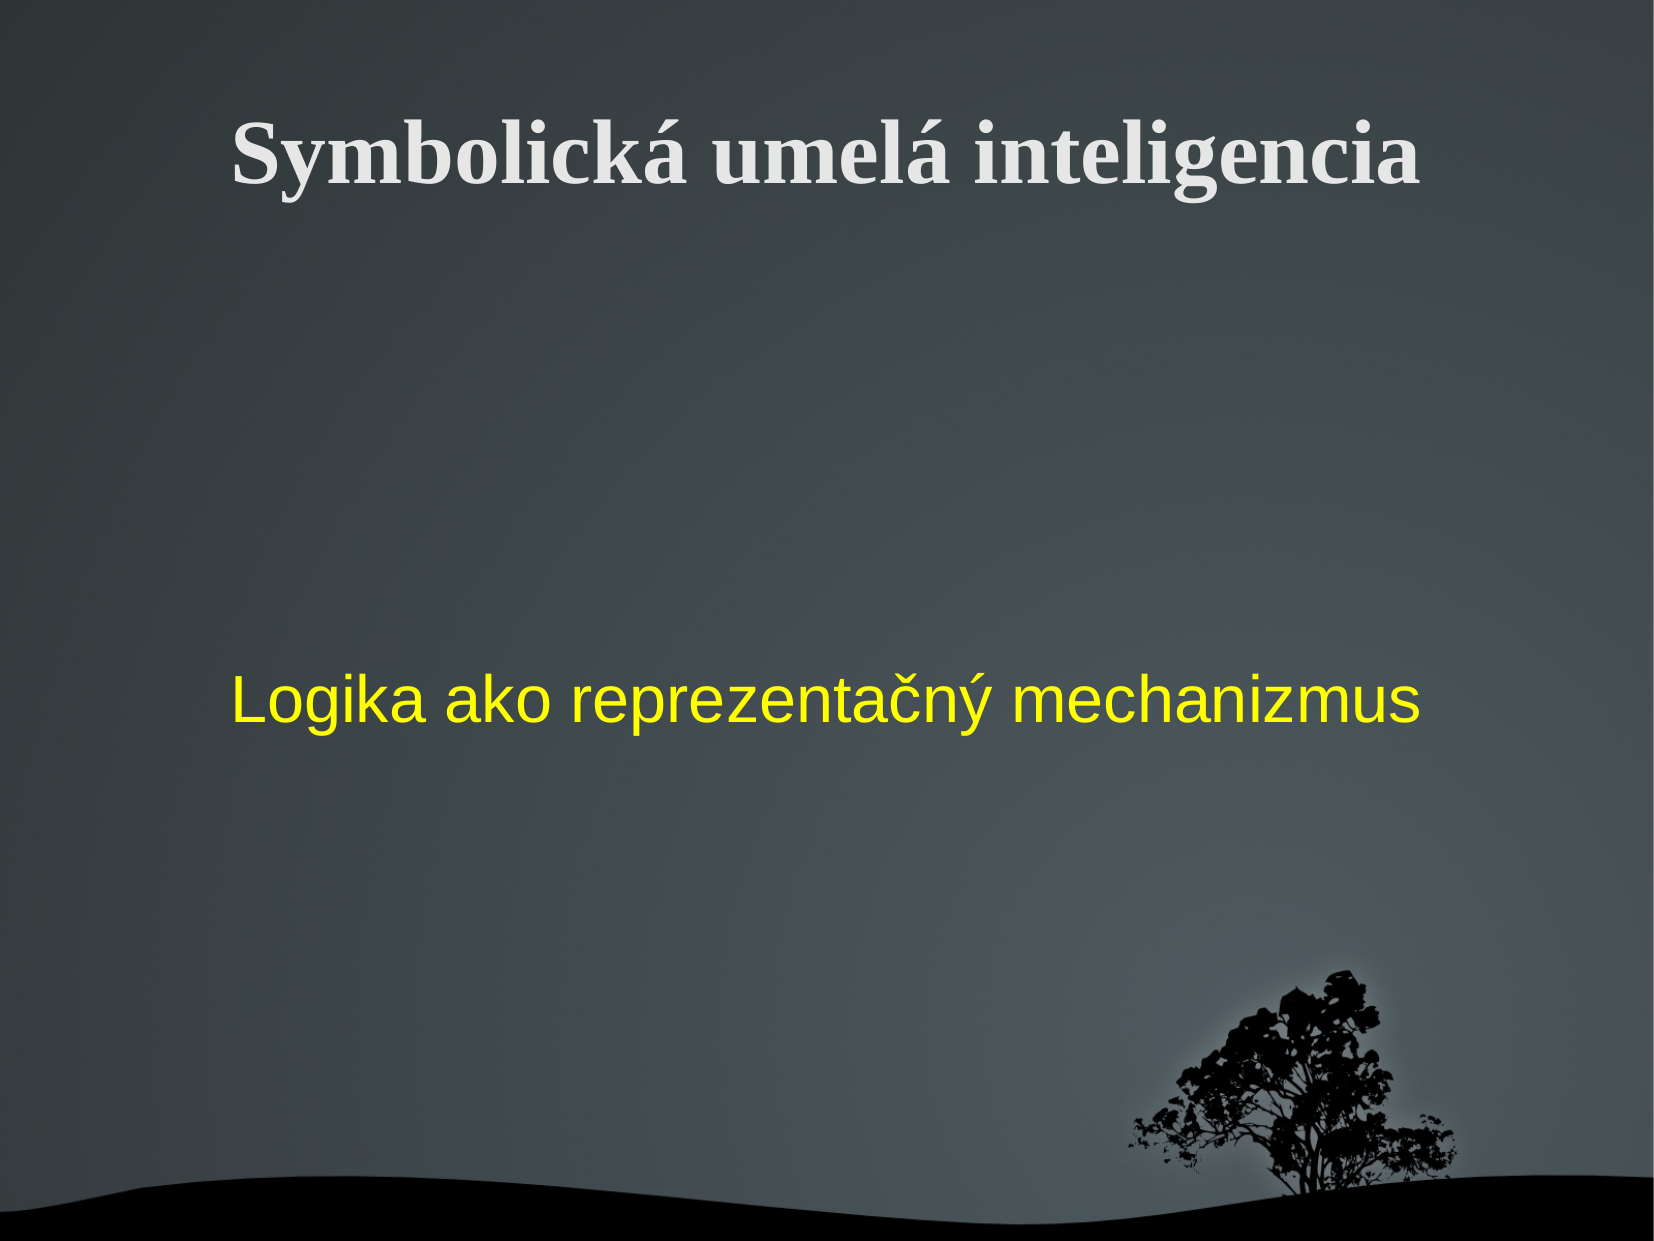

# Symbolická umelá inteligencia
Logika ako reprezentačný mechanizmus